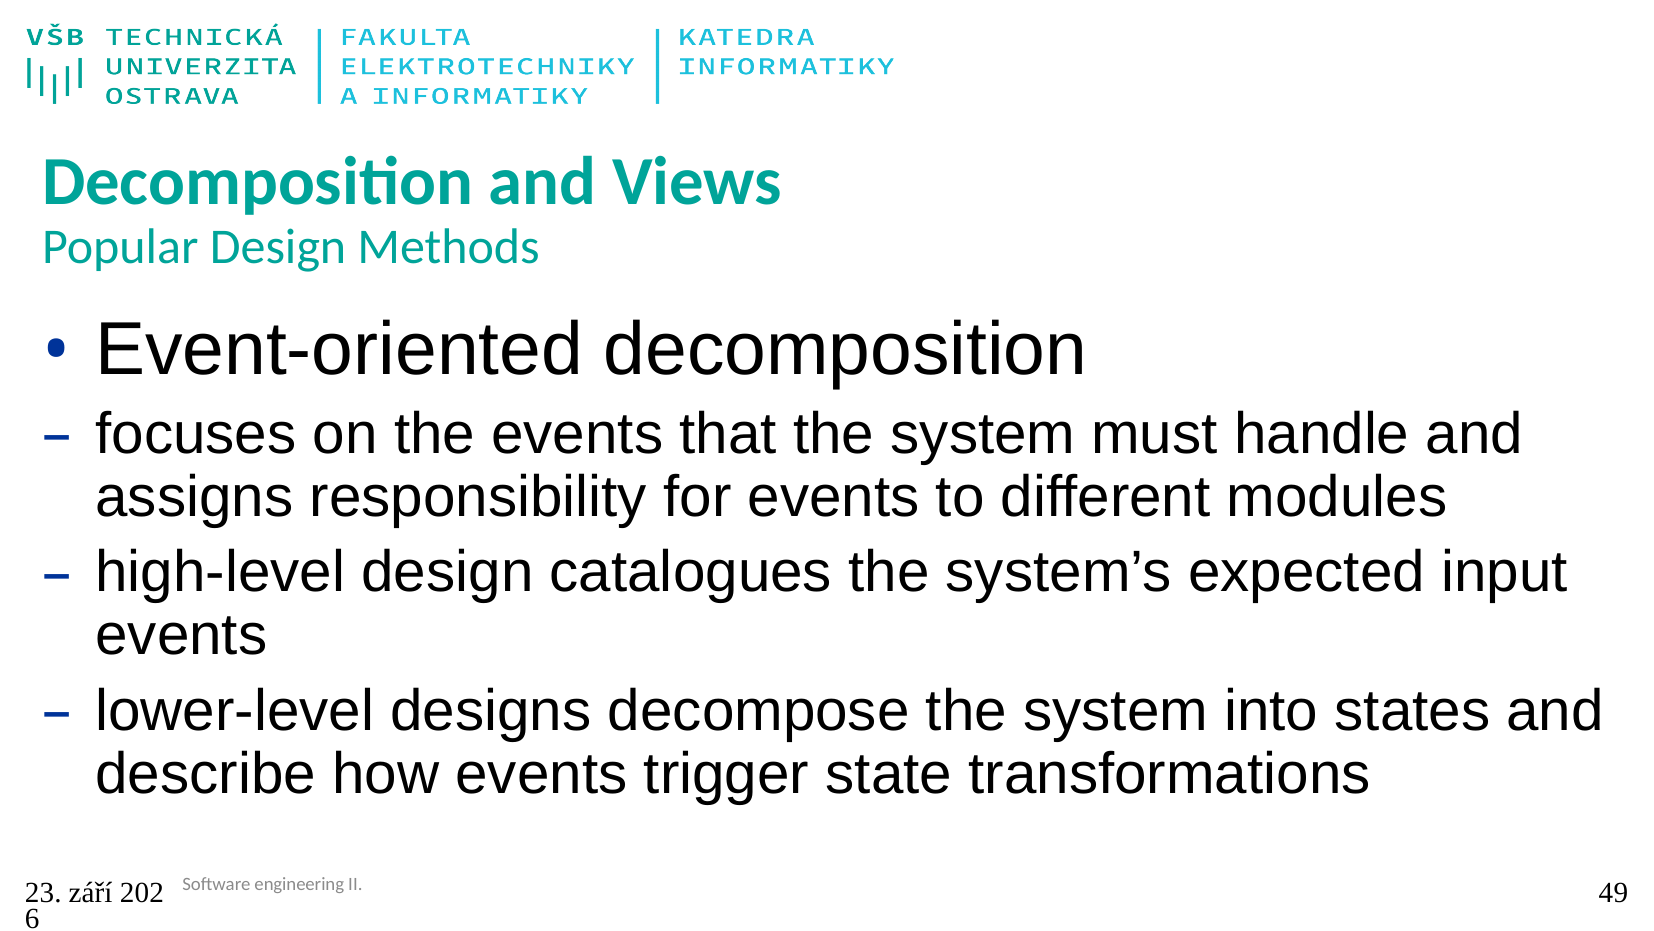

Decomposition and Views
Popular Design Methods
# Event-oriented decomposition
focuses on the events that the system must handle and assigns responsibility for events to different modules
high-level design catalogues the system’s expected input events
lower-level designs decompose the system into states and describe how events trigger state transformations
Software engineering II.
49